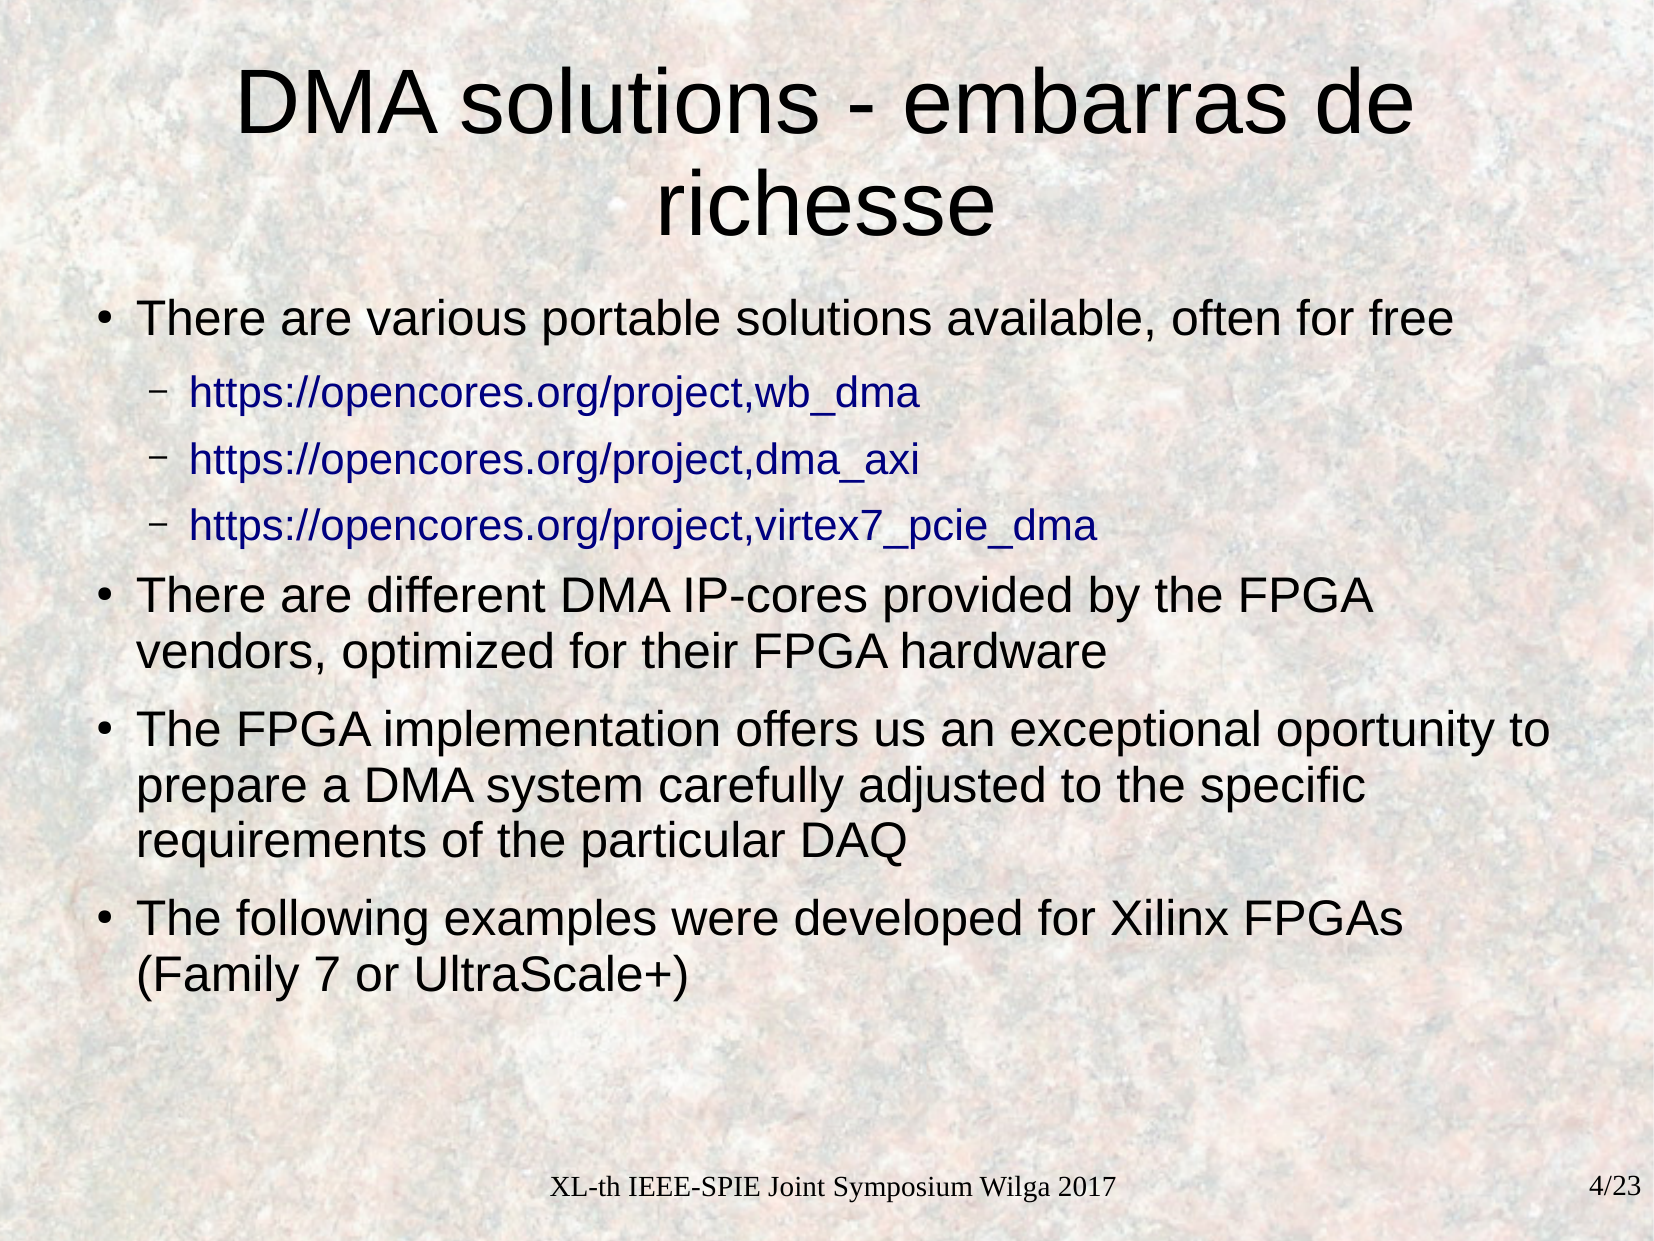

# DMA solutions - embarras de richesse
There are various portable solutions available, often for free
https://opencores.org/project,wb_dma
https://opencores.org/project,dma_axi
https://opencores.org/project,virtex7_pcie_dma
There are different DMA IP-cores provided by the FPGA vendors, optimized for their FPGA hardware
The FPGA implementation offers us an exceptional oportunity to prepare a DMA system carefully adjusted to the specific requirements of the particular DAQ
The following examples were developed for Xilinx FPGAs (Family 7 or UltraScale+)
4
CBM Collaboration Meeting 03.2017